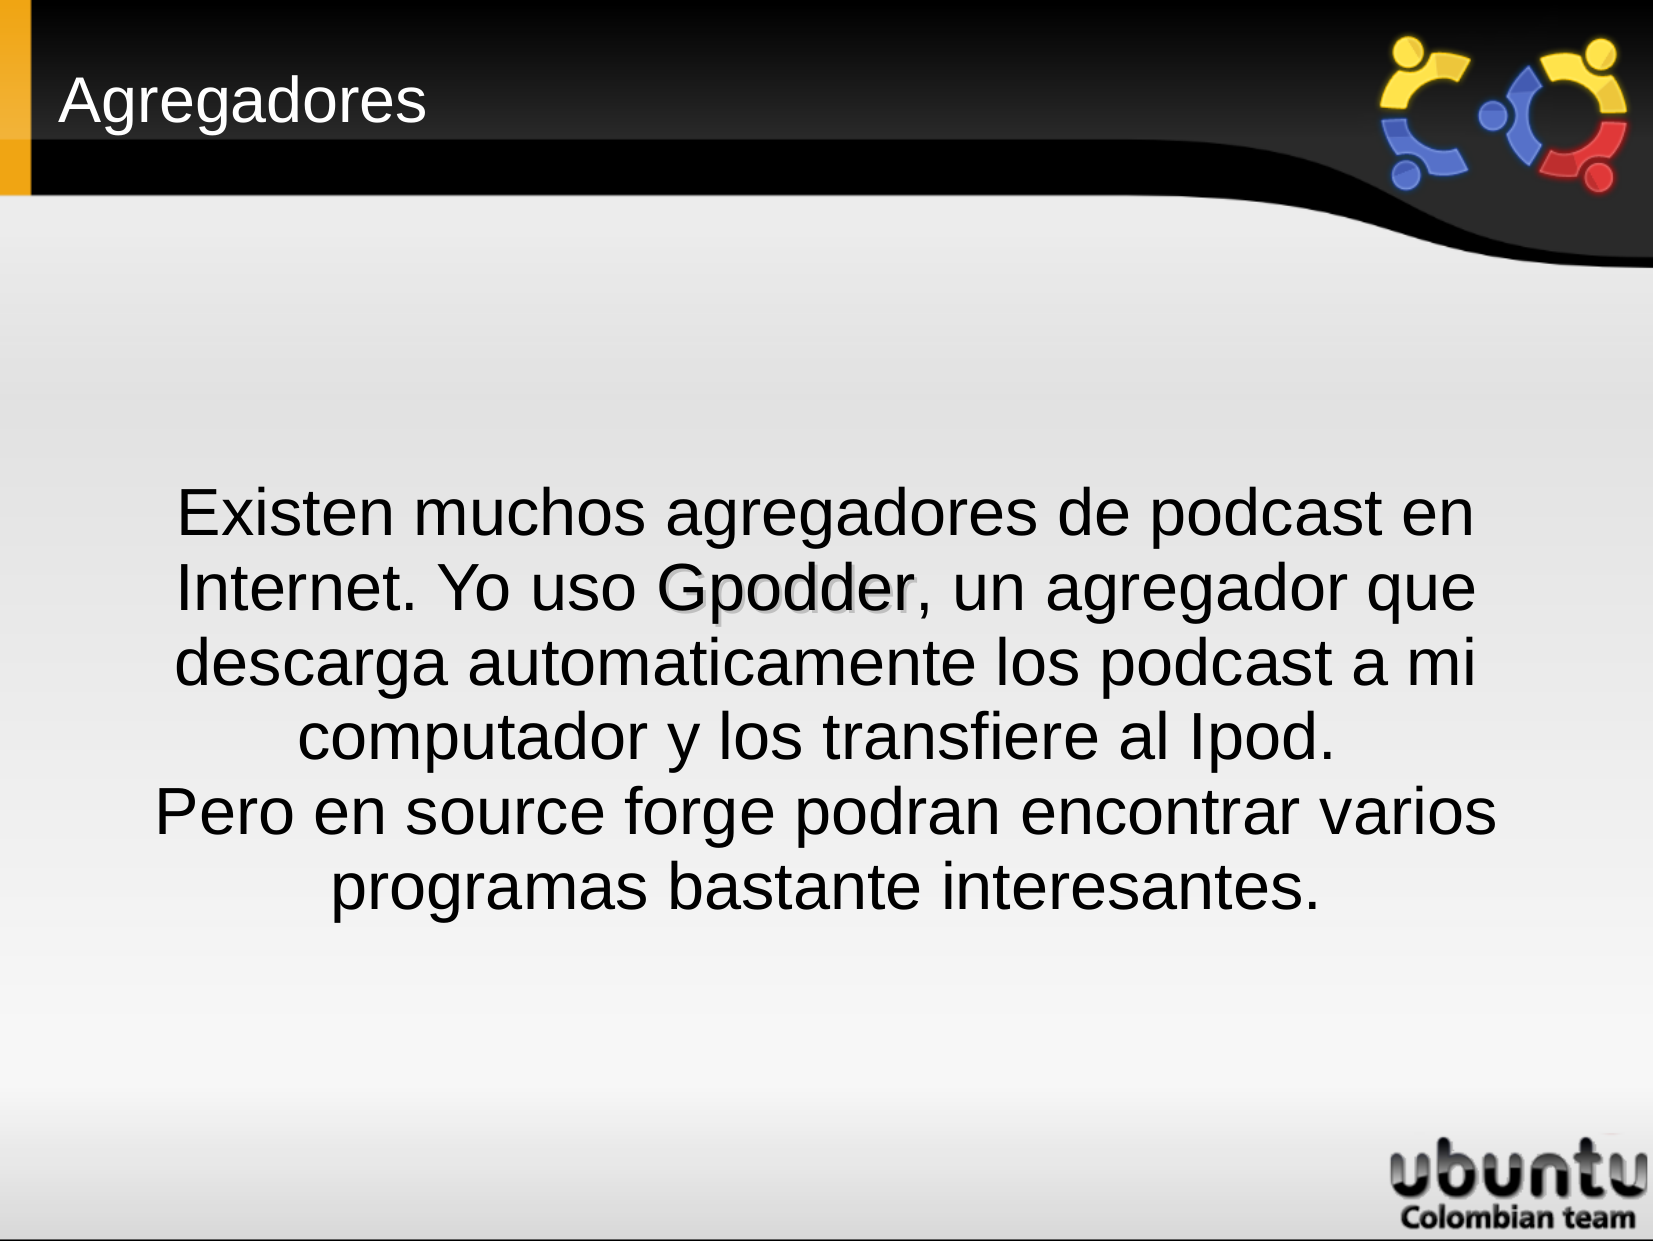

# Agregadores
Existen muchos agregadores de podcast en Internet. Yo uso Gpodder, un agregador que descarga automaticamente los podcast a mi computador y los transfiere al Ipod.
Pero en source forge podran encontrar varios programas bastante interesantes.